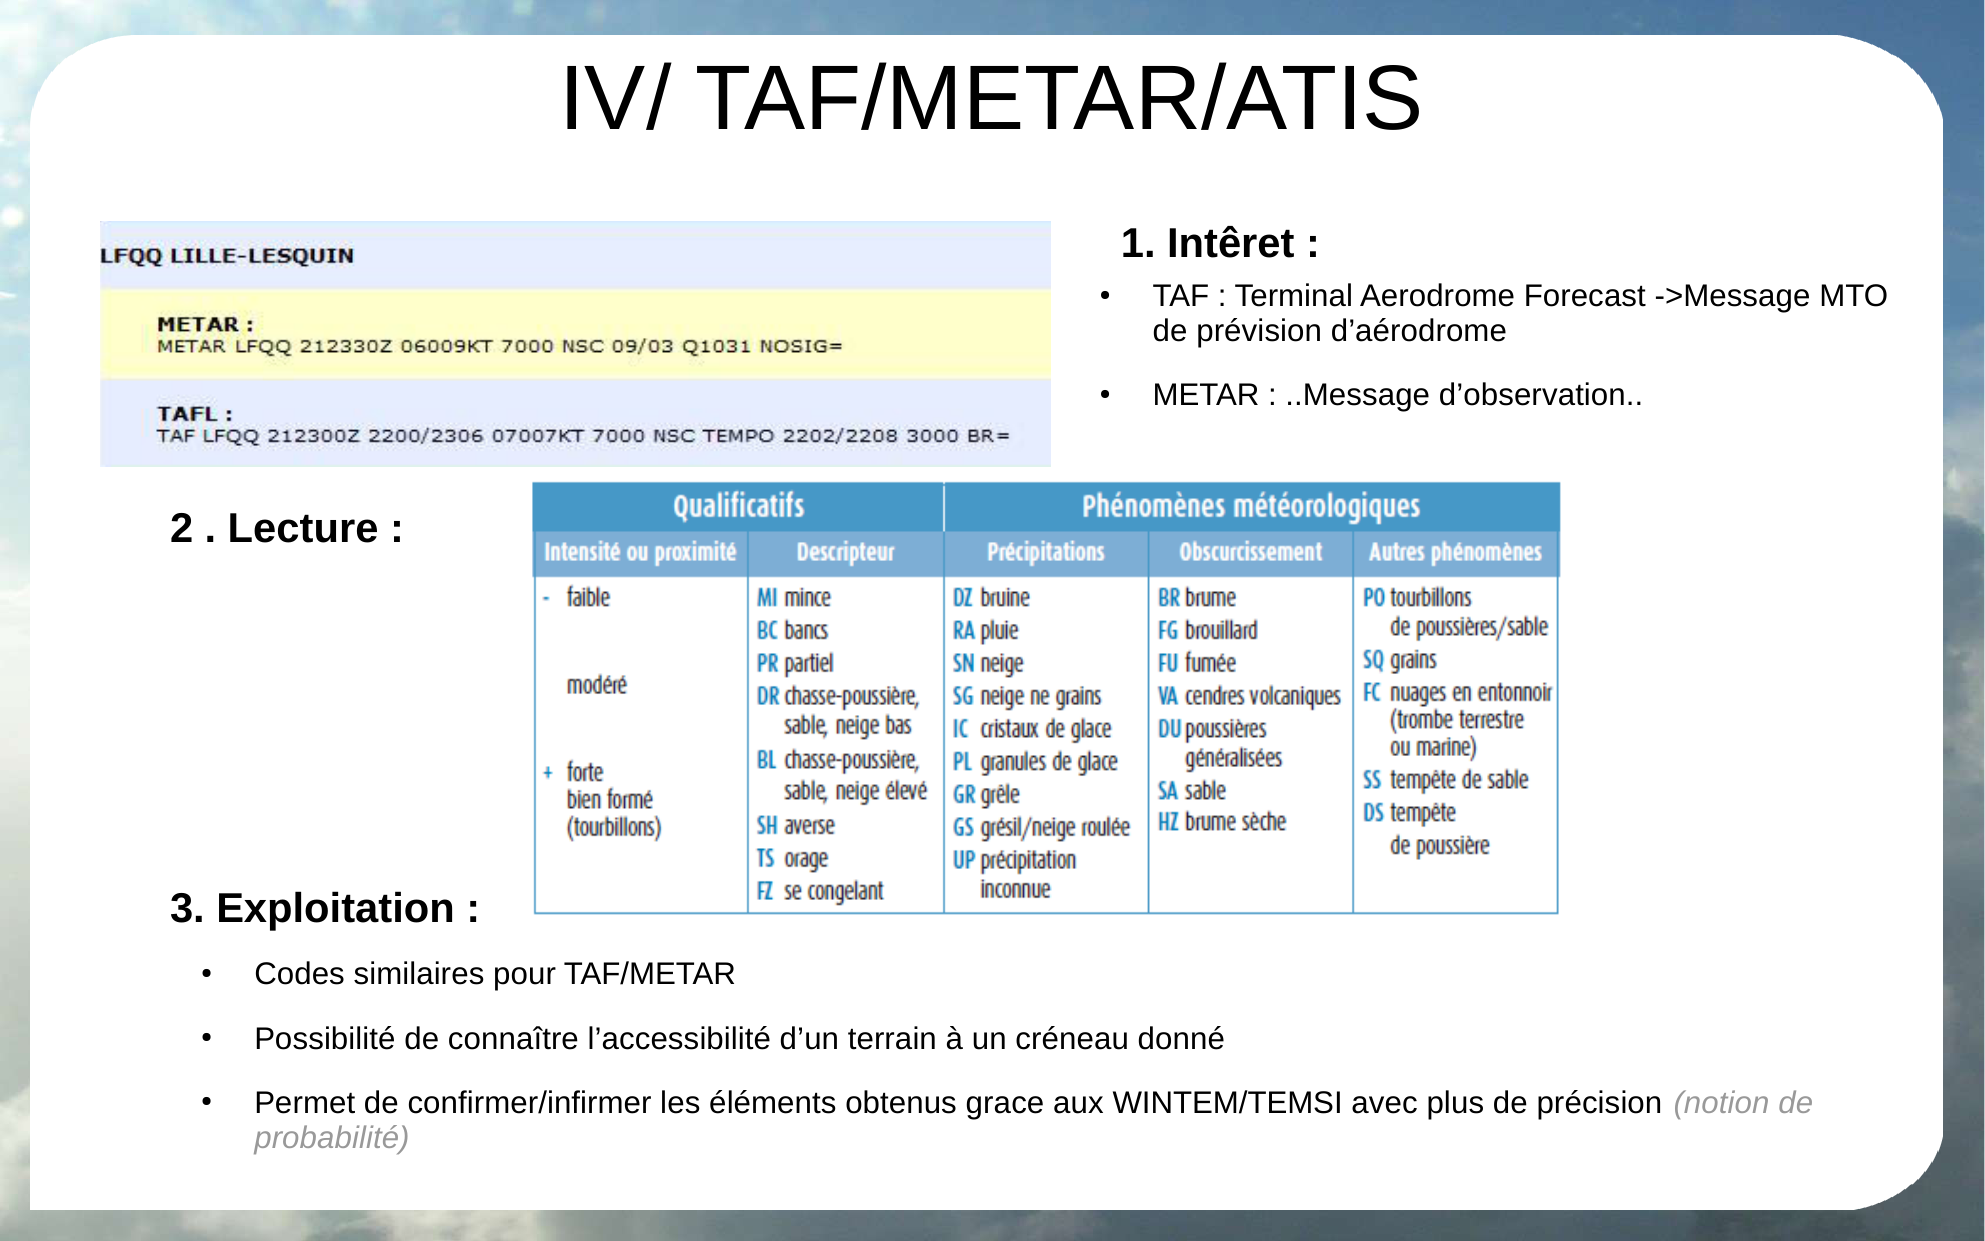

# IV/ TAF/METAR/ATIS
1. Intêret :
TAF : Terminal Aerodrome Forecast ->Message MTO de prévision d’aérodrome
METAR : ..Message d’observation..
2 . Lecture :
3. Exploitation :
Codes similaires pour TAF/METAR
Possibilité de connaître l’accessibilité d’un terrain à un créneau donné
Permet de confirmer/infirmer les éléments obtenus grace aux WINTEM/TEMSI avec plus de précision (notion de probabilité)